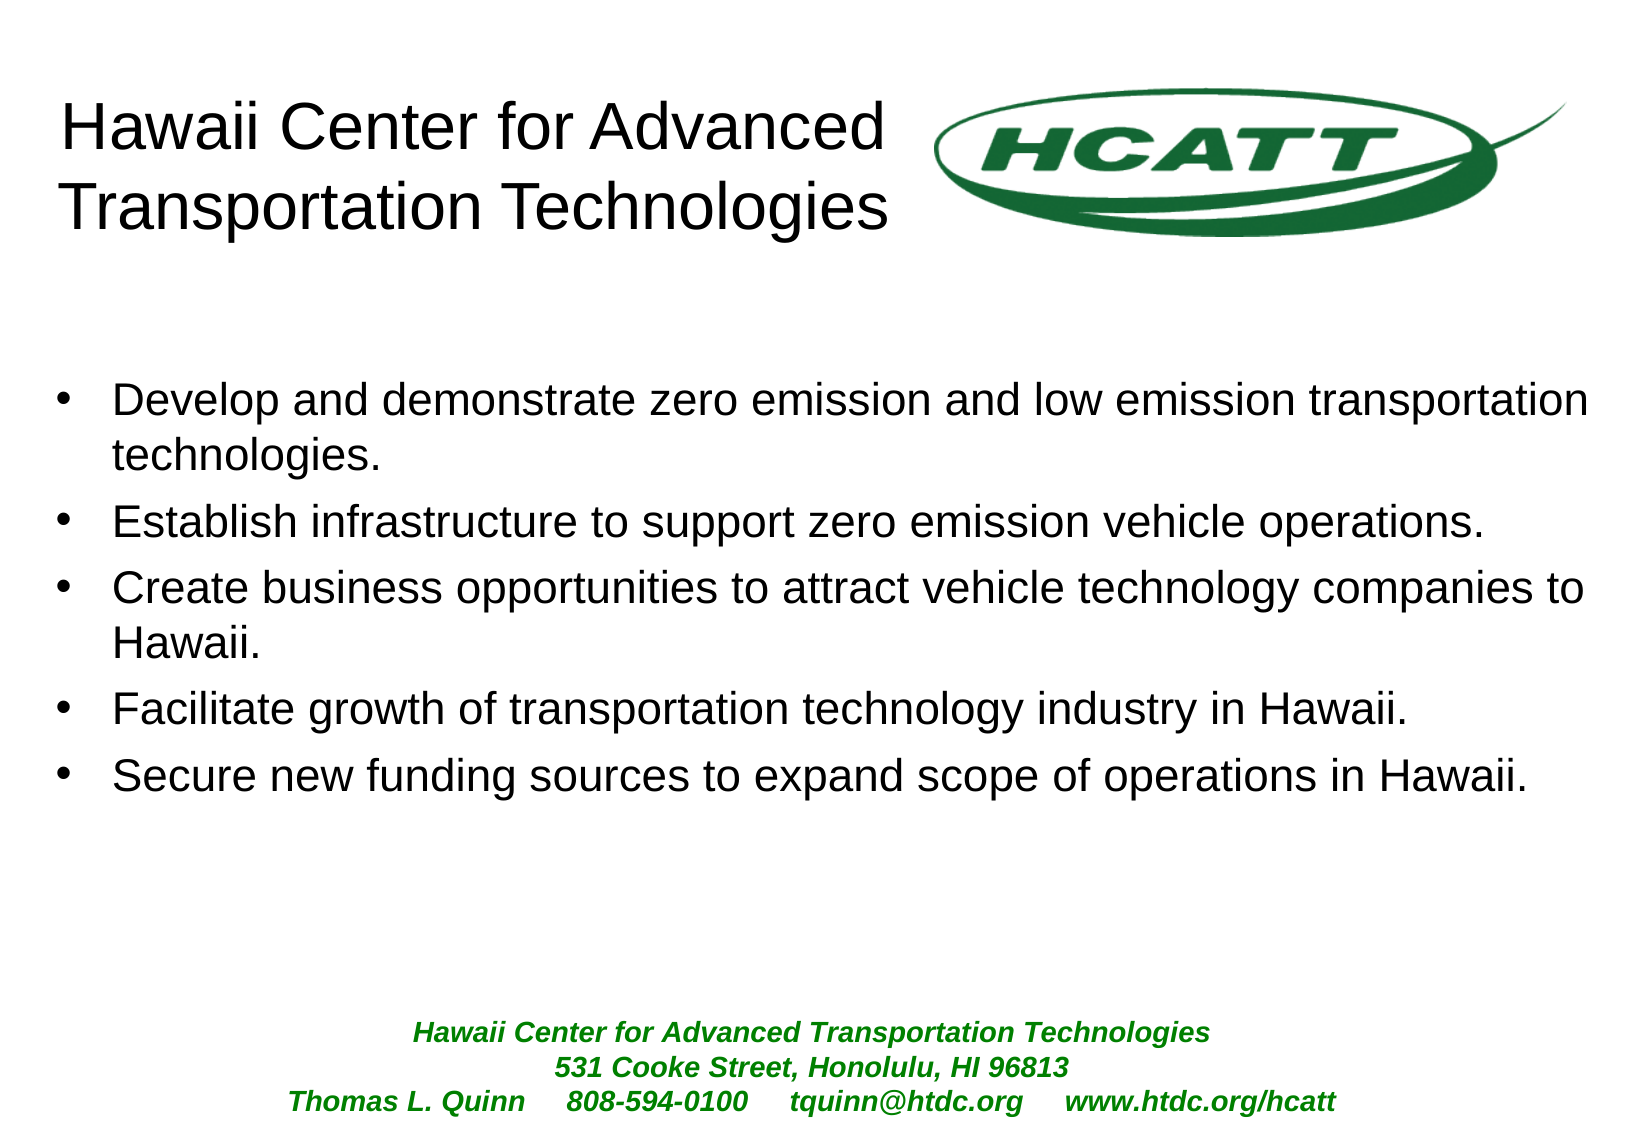

# Hawaii Center for Advanced Transportation Technologies
Develop and demonstrate zero emission and low emission transportation technologies.
Establish infrastructure to support zero emission vehicle operations.
Create business opportunities to attract vehicle technology companies to Hawaii.
Facilitate growth of transportation technology industry in Hawaii.
Secure new funding sources to expand scope of operations in Hawaii.
Hawaii Center for Advanced Transportation Technologies
531 Cooke Street, Honolulu, HI 96813
Thomas L. Quinn 808-594-0100 tquinn@htdc.org www.htdc.org/hcatt